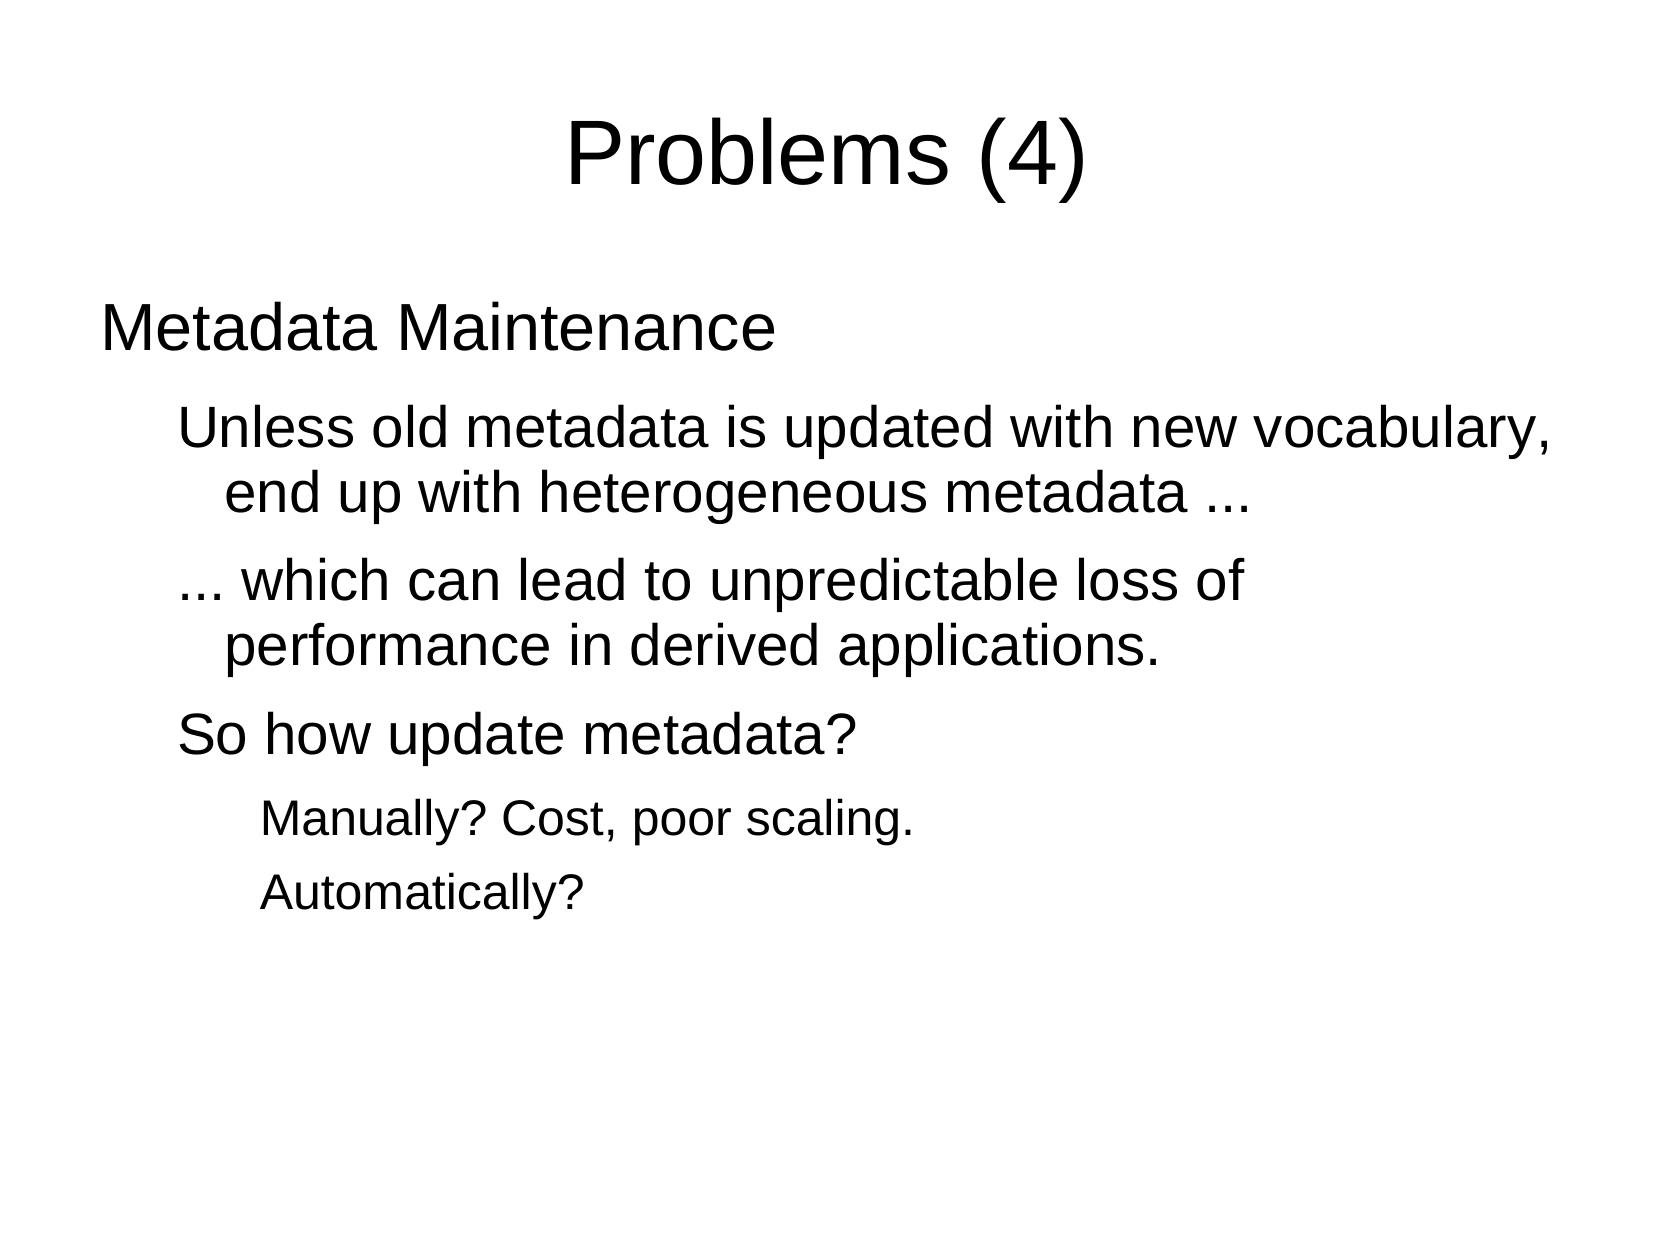

# Problems (4)
Metadata Maintenance
Unless old metadata is updated with new vocabulary, end up with heterogeneous metadata ...
... which can lead to unpredictable loss of performance in derived applications.
So how update metadata?
Manually? Cost, poor scaling.
Automatically?